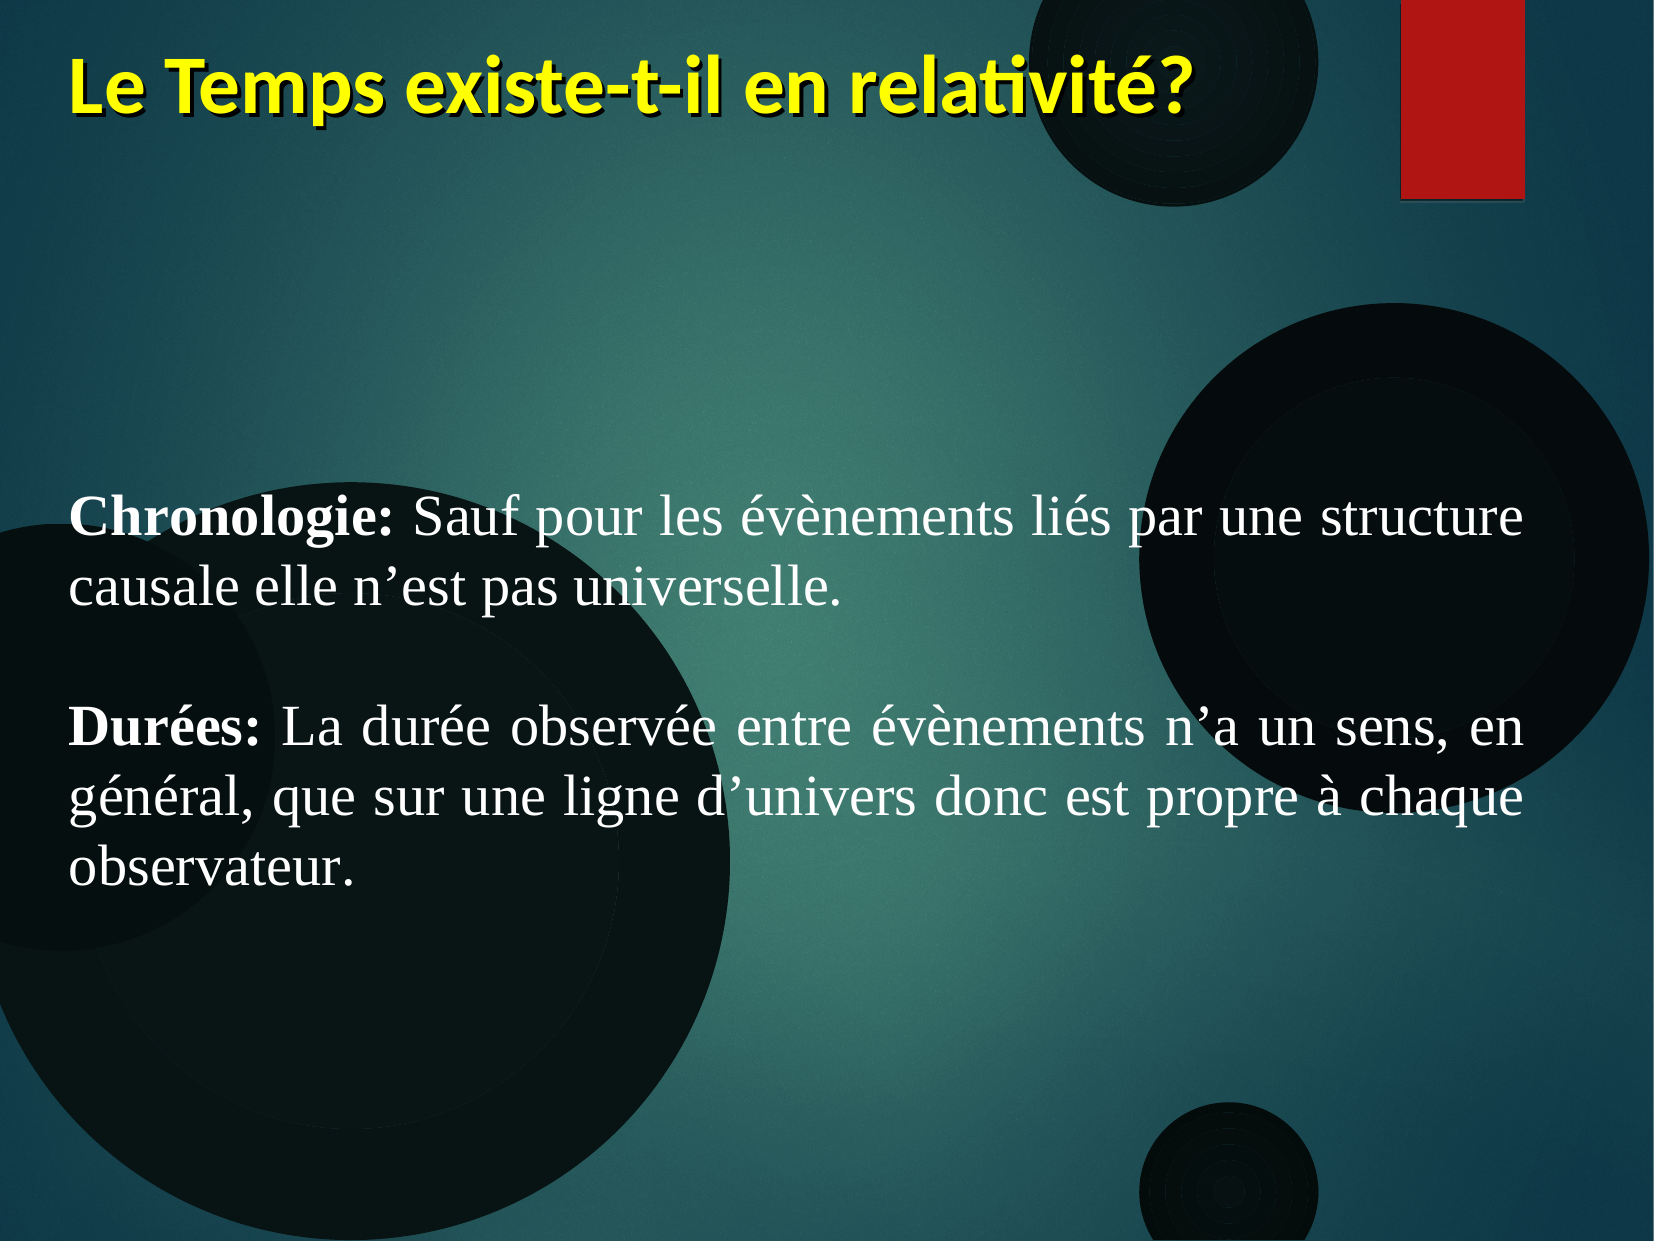

Le Temps existe-t-il en relativité?
Chronologie: Sauf pour les évènements liés par une structure causale elle n’est pas universelle.
Durées: La durée observée entre évènements n’a un sens, en général, que sur une ligne d’univers donc est propre à chaque observateur.